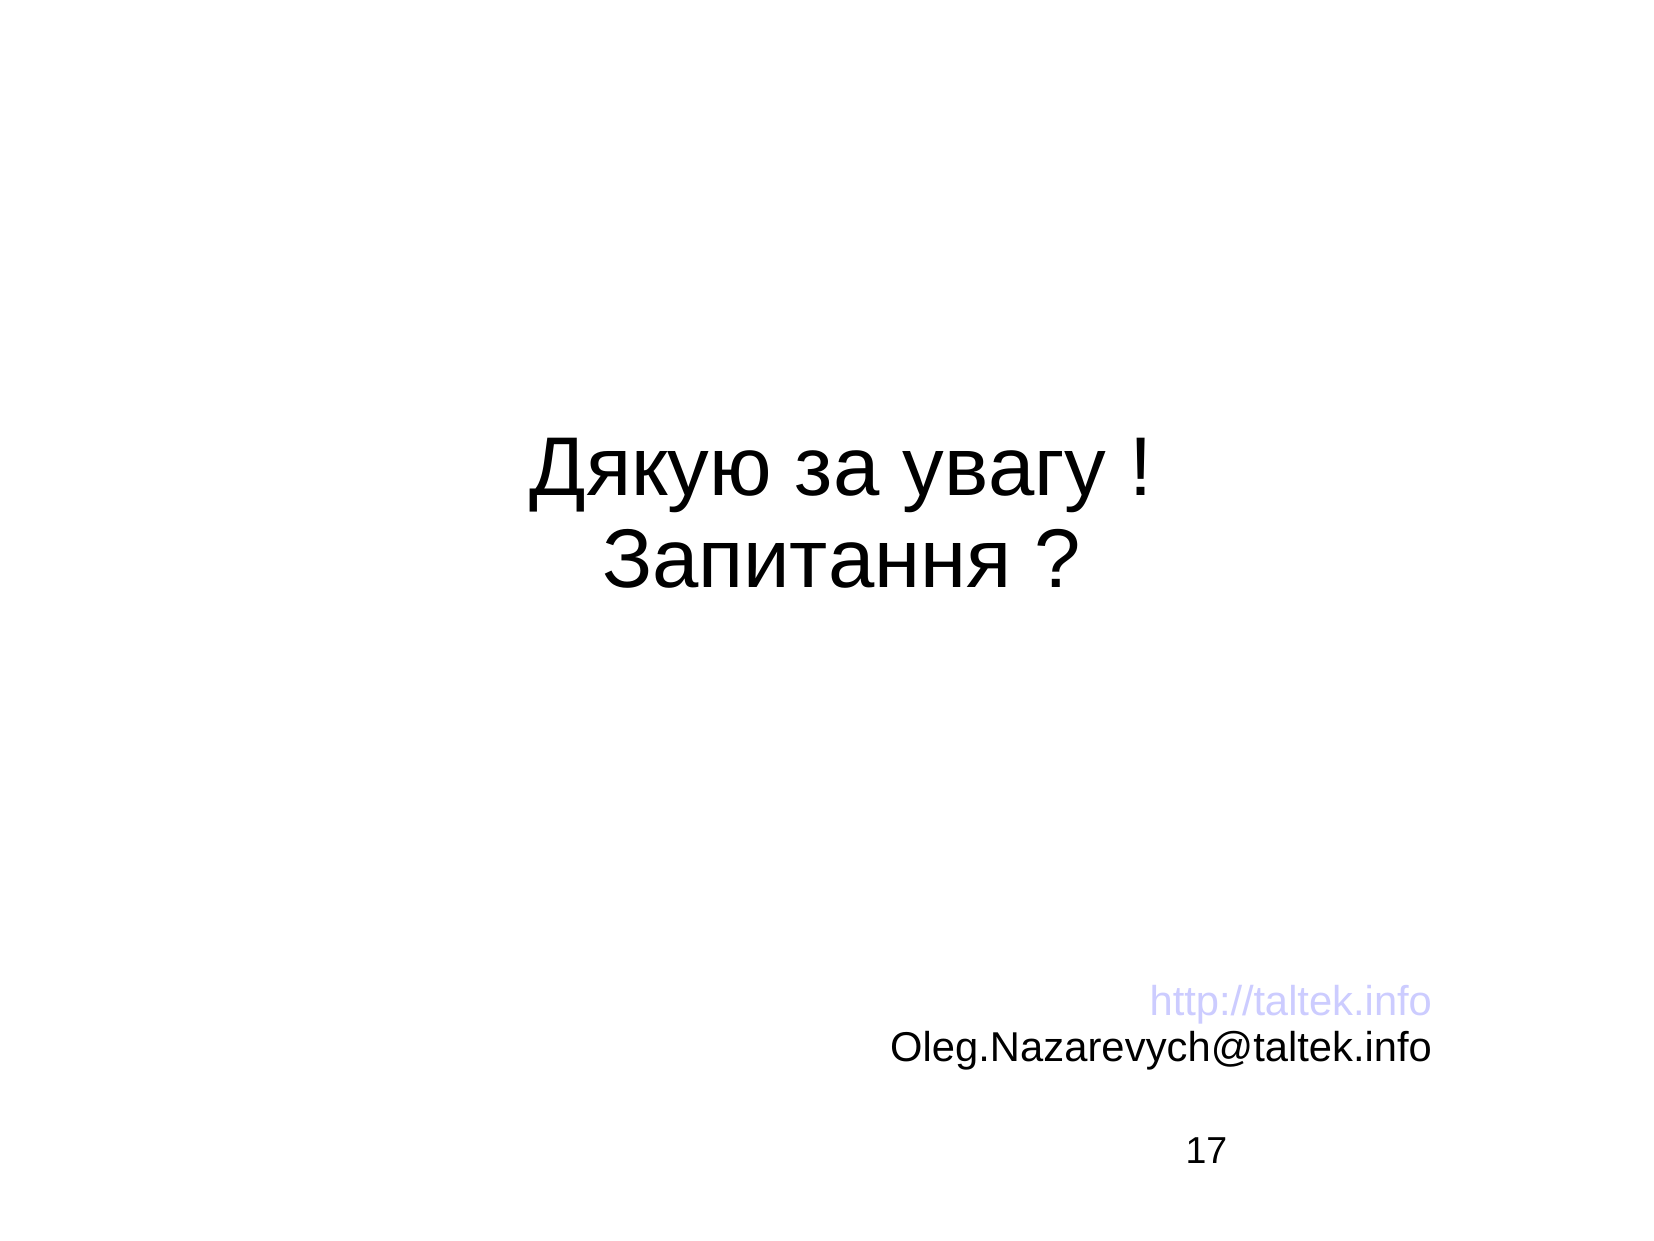

Дякую за увагу !
Запитання ?
http://taltek.info
Oleg.Nazarevych@taltek.info
17